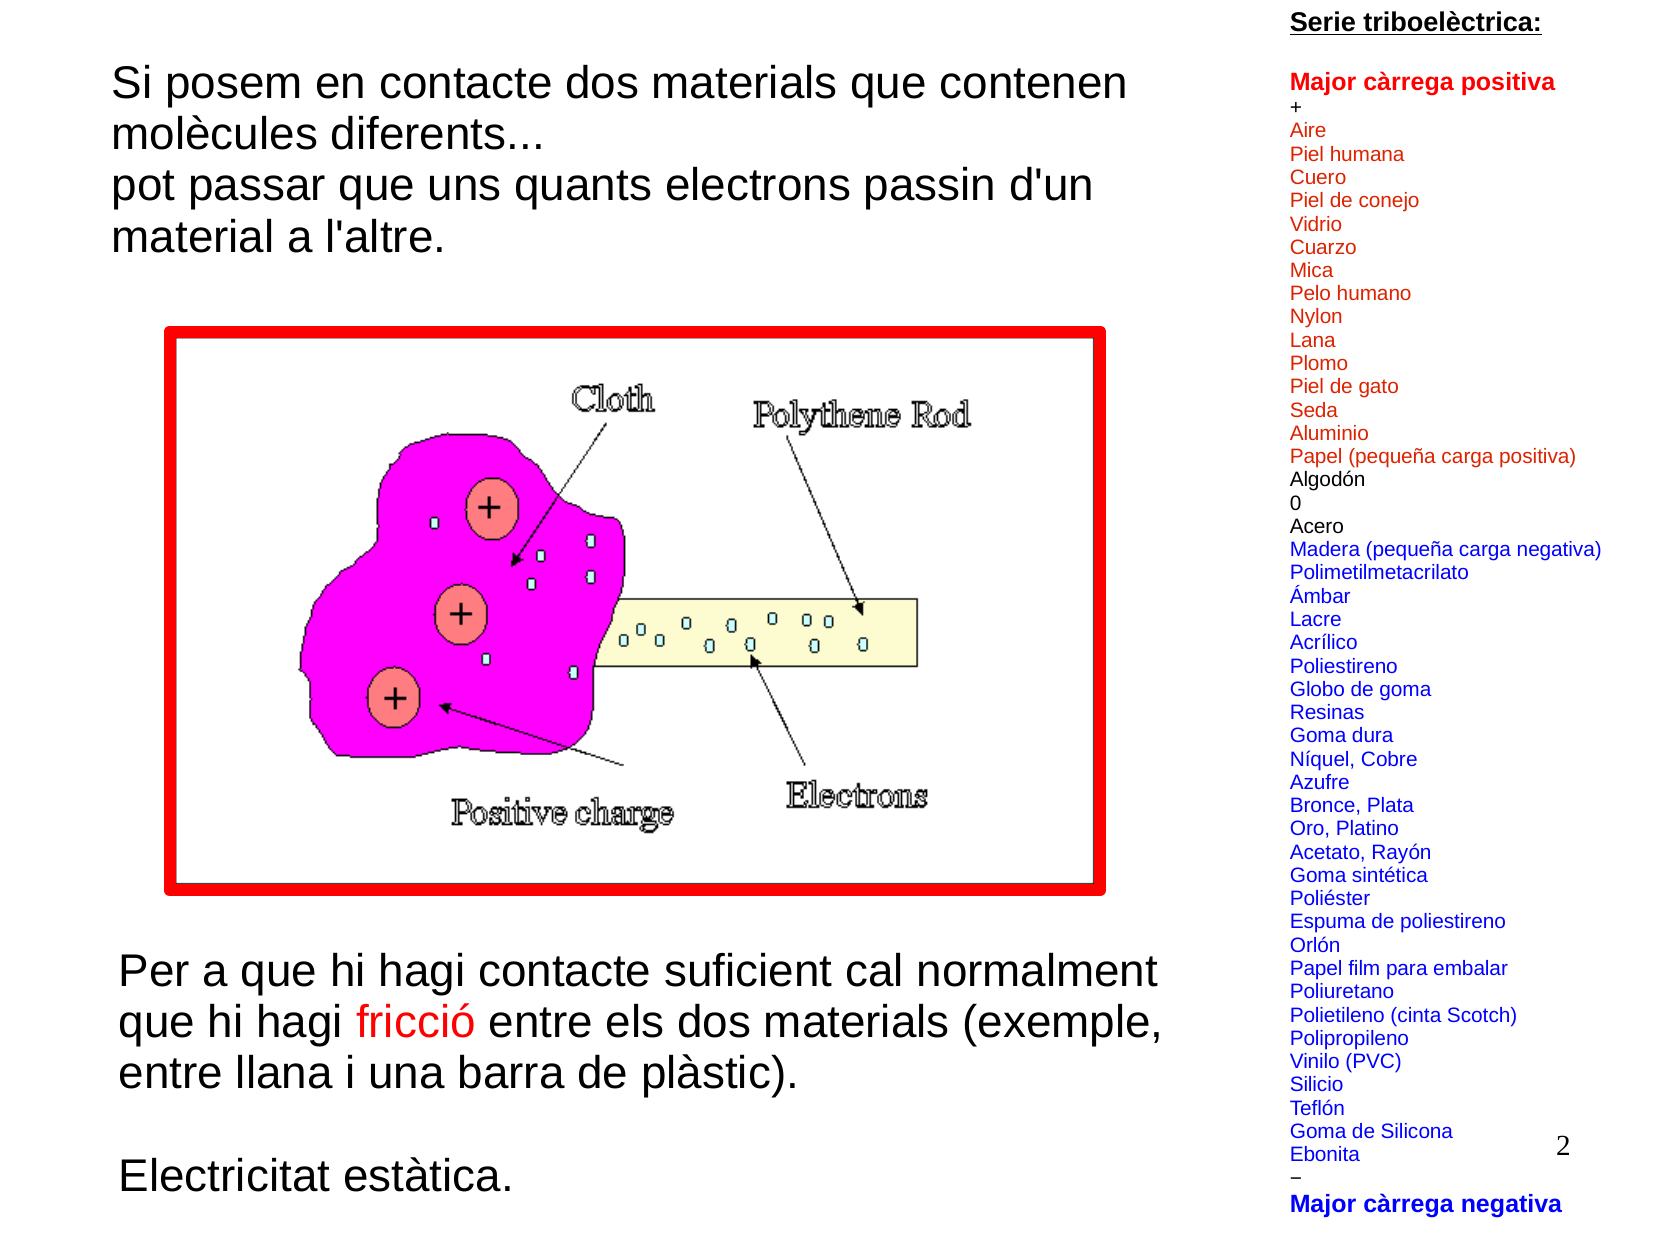

Serie triboelèctrica:
Major càrrega positiva
+
Aire
Piel humana
Cuero
Piel de conejo
Vidrio
Cuarzo
Mica
Pelo humano
Nylon
Lana
Plomo
Piel de gato
Seda
Aluminio
Papel (pequeña carga positiva)
Algodón
0
Acero
Madera (pequeña carga negativa)
Polimetilmetacrilato
Ámbar
Lacre
Acrílico
Poliestireno
Globo de goma
Resinas
Goma dura
Níquel, Cobre
Azufre
Bronce, Plata
Oro, Platino
Acetato, Rayón
Goma sintética
Poliéster
Espuma de poliestireno
Orlón
Papel film para embalar
Poliuretano
Polietileno (cinta Scotch)
Polipropileno
Vinilo (PVC)
Silicio
Teflón
Goma de Silicona
Ebonita
−
Major càrrega negativa
Si posem en contacte dos materials que contenen molècules diferents...
pot passar que uns quants electrons passin d'un material a l'altre.
Per a que hi hagi contacte suficient cal normalment que hi hagi fricció entre els dos materials (exemple, entre llana i una barra de plàstic).
Electricitat estàtica.
2